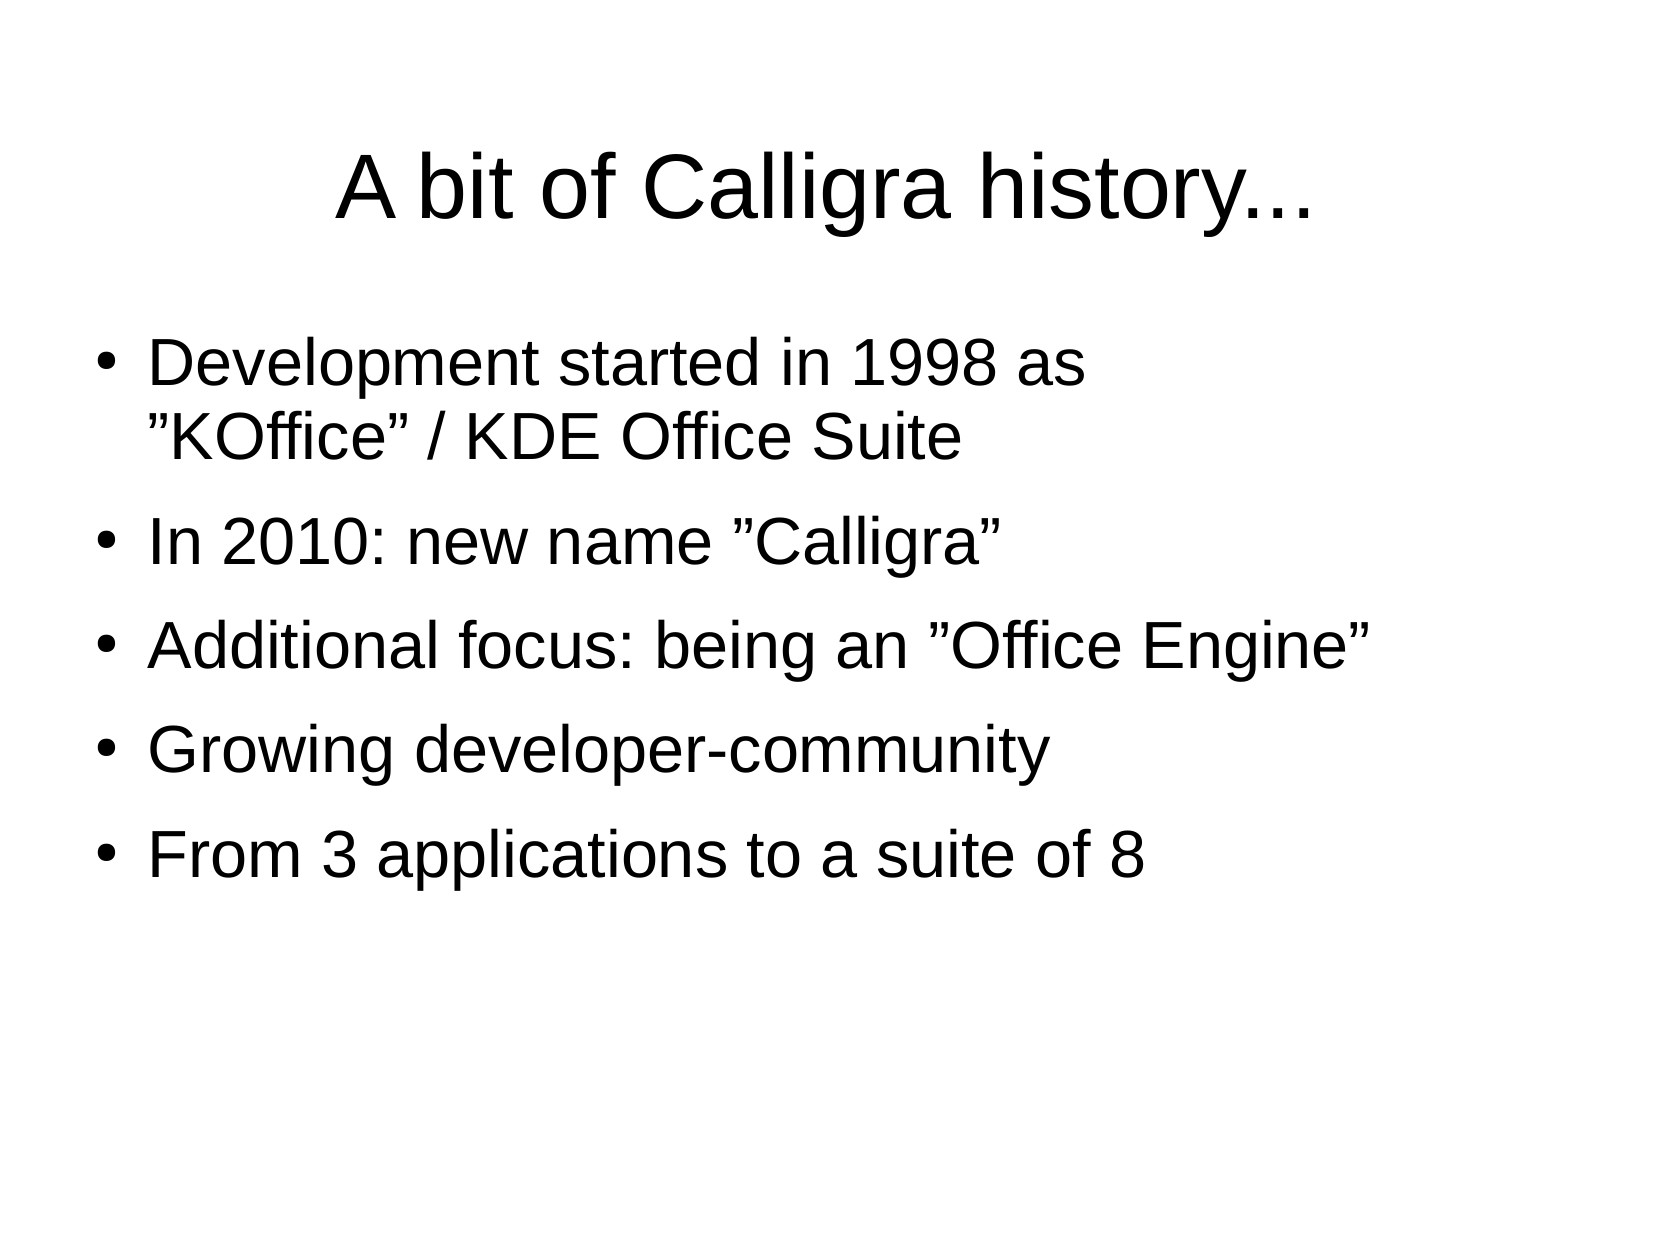

# A bit of Calligra history...
Development started in 1998 as
”KOffice” / KDE Office Suite
In 2010: new name ”Calligra”
Additional focus: being an ”Office Engine”
Growing developer-community
From 3 applications to a suite of 8